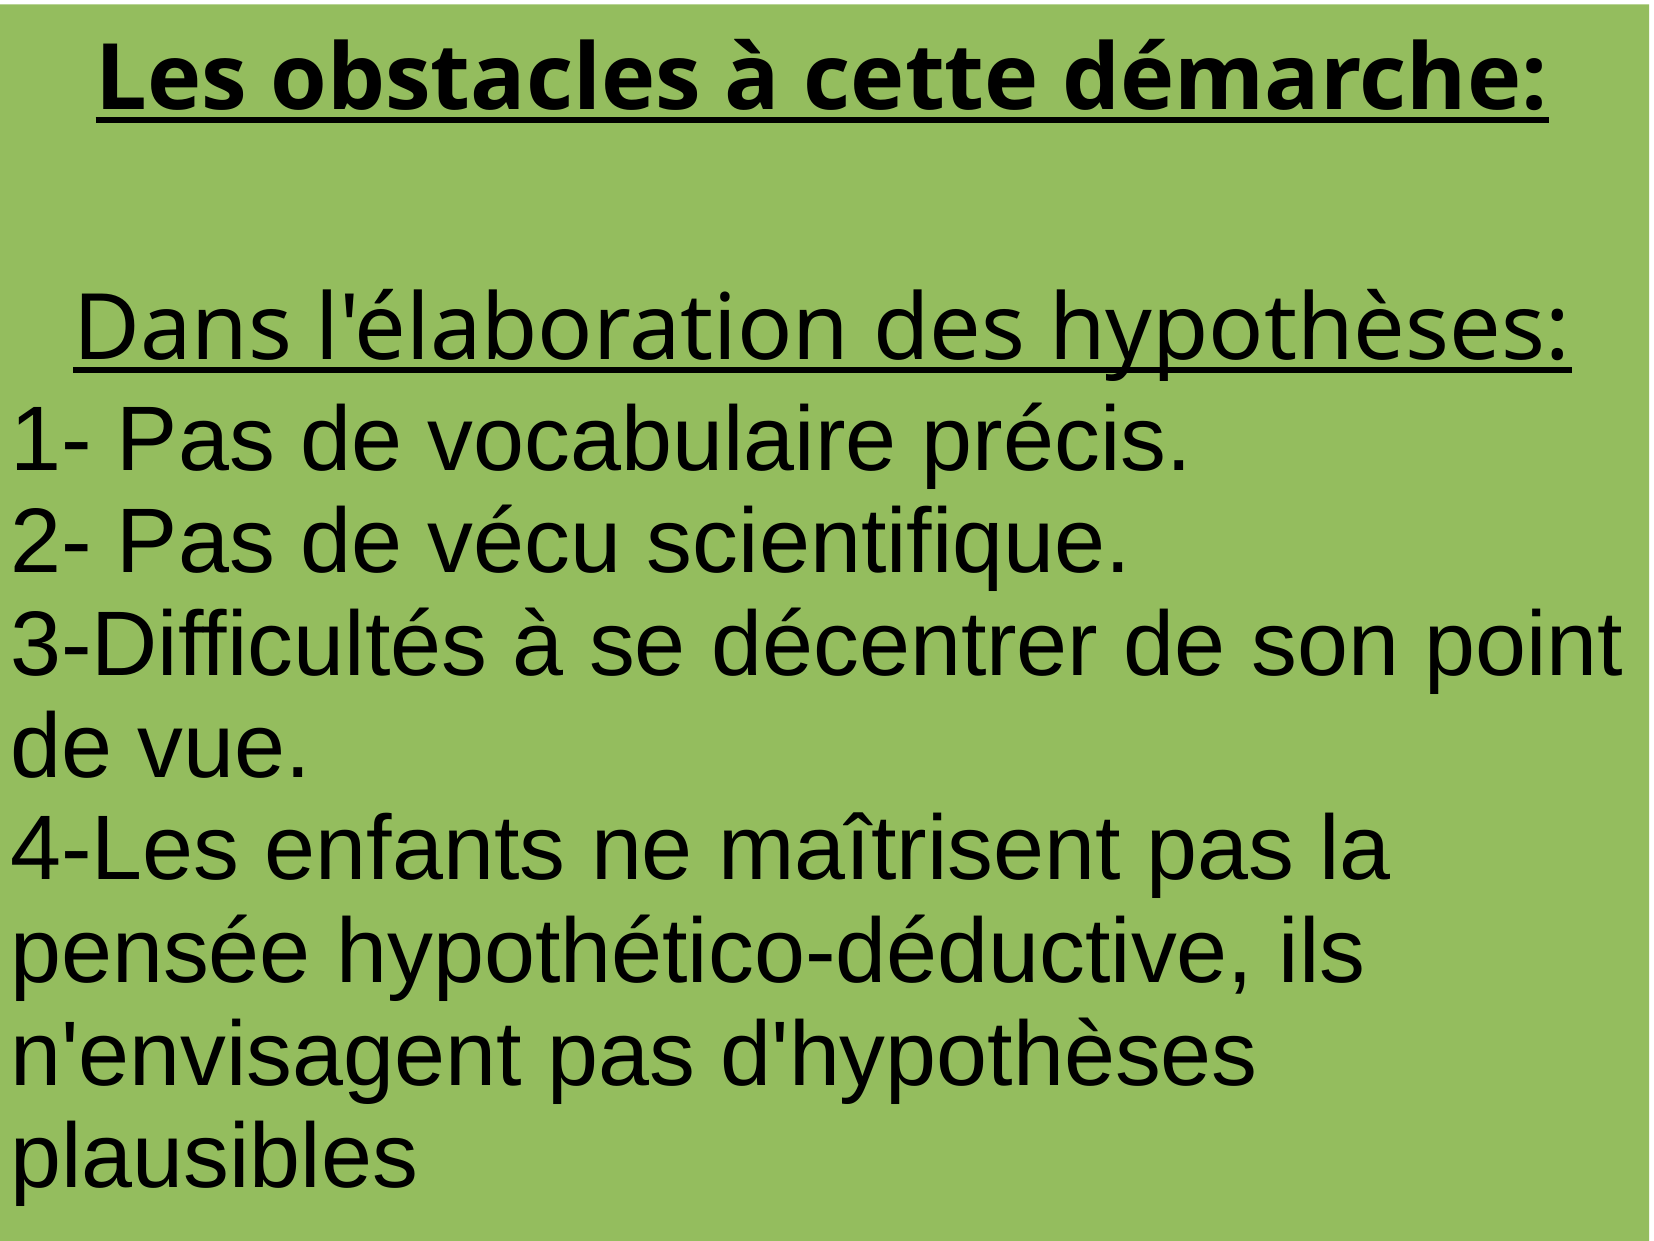

Les obstacles à cette démarche:
Dans l'élaboration des hypothèses:
1- Pas de vocabulaire précis.
2- Pas de vécu scientifique.
3-Difficultés à se décentrer de son point de vue.
4-Les enfants ne maîtrisent pas la pensée hypothético-déductive, ils n'envisagent pas d'hypothèses plausibles